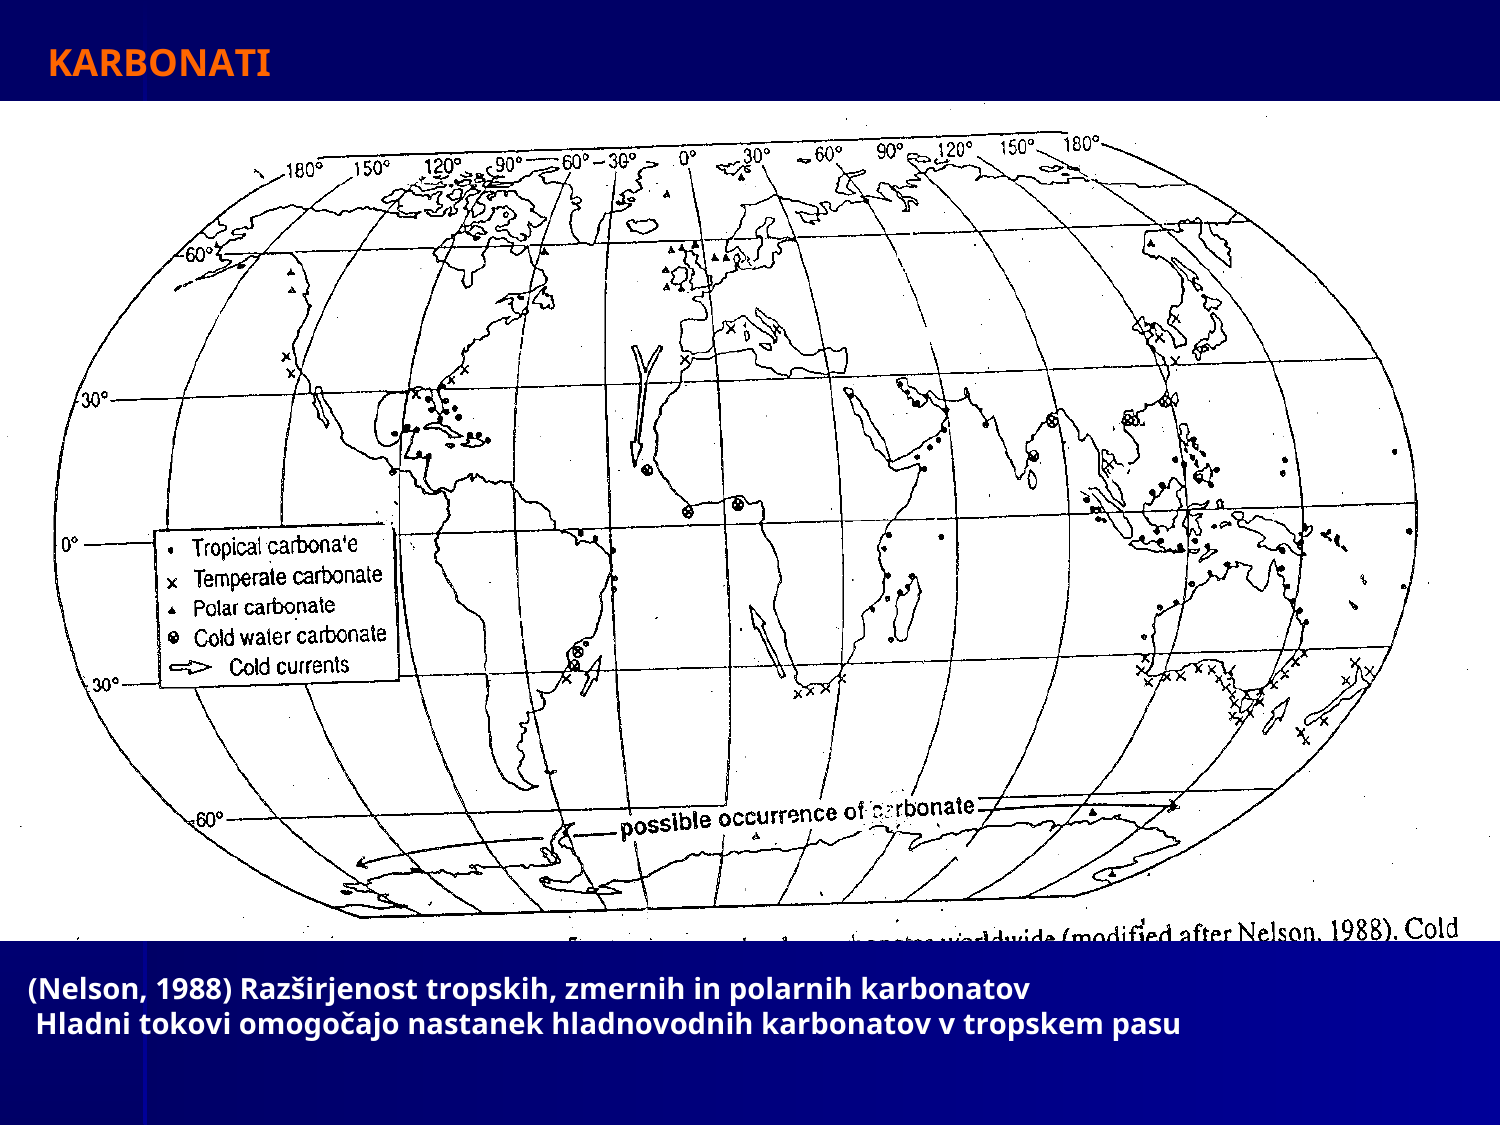

KARBONATI
(Nelson, 1988) Razširjenost tropskih, zmernih in polarnih karbonatov
 Hladni tokovi omogočajo nastanek hladnovodnih karbonatov v tropskem pasu